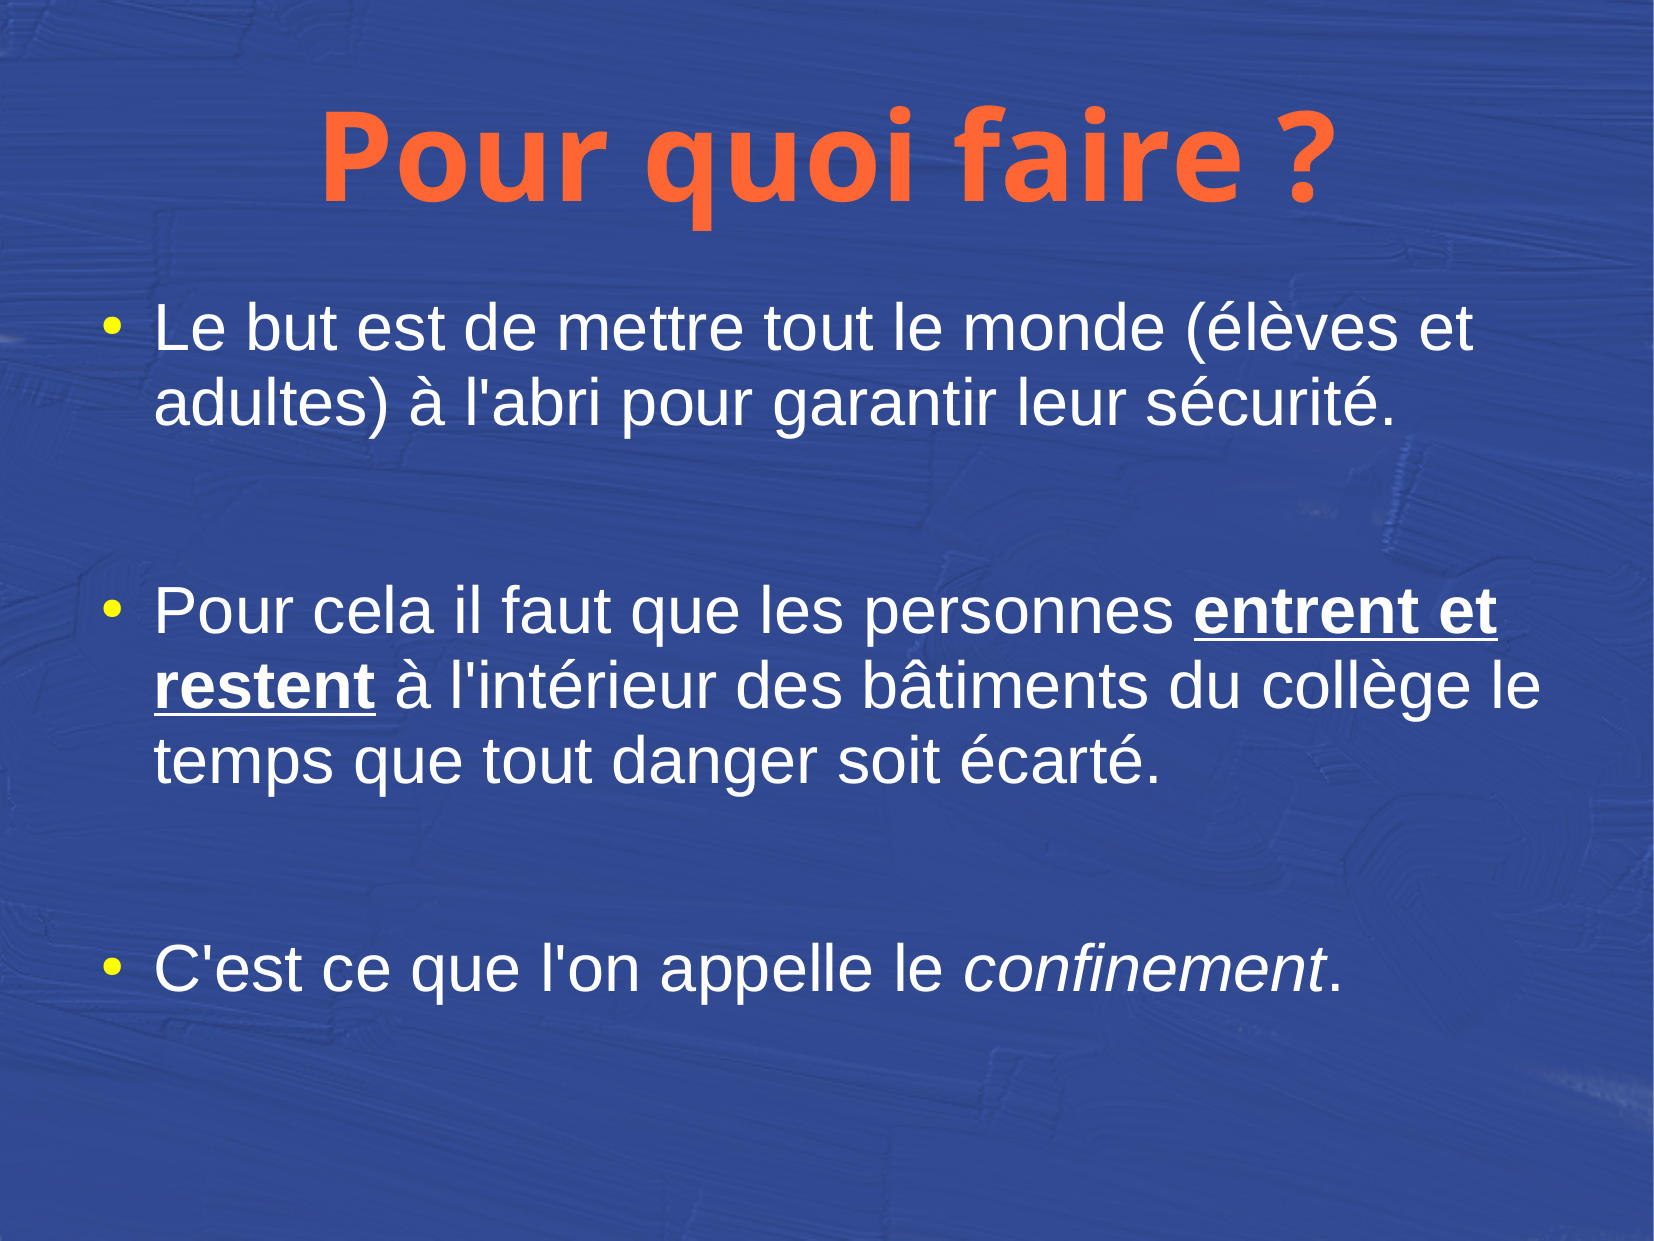

# Pour quoi faire ?
Le but est de mettre tout le monde (élèves et adultes) à l'abri pour garantir leur sécurité.
Pour cela il faut que les personnes entrent et restent à l'intérieur des bâtiments du collège le temps que tout danger soit écarté.
C'est ce que l'on appelle le confinement.